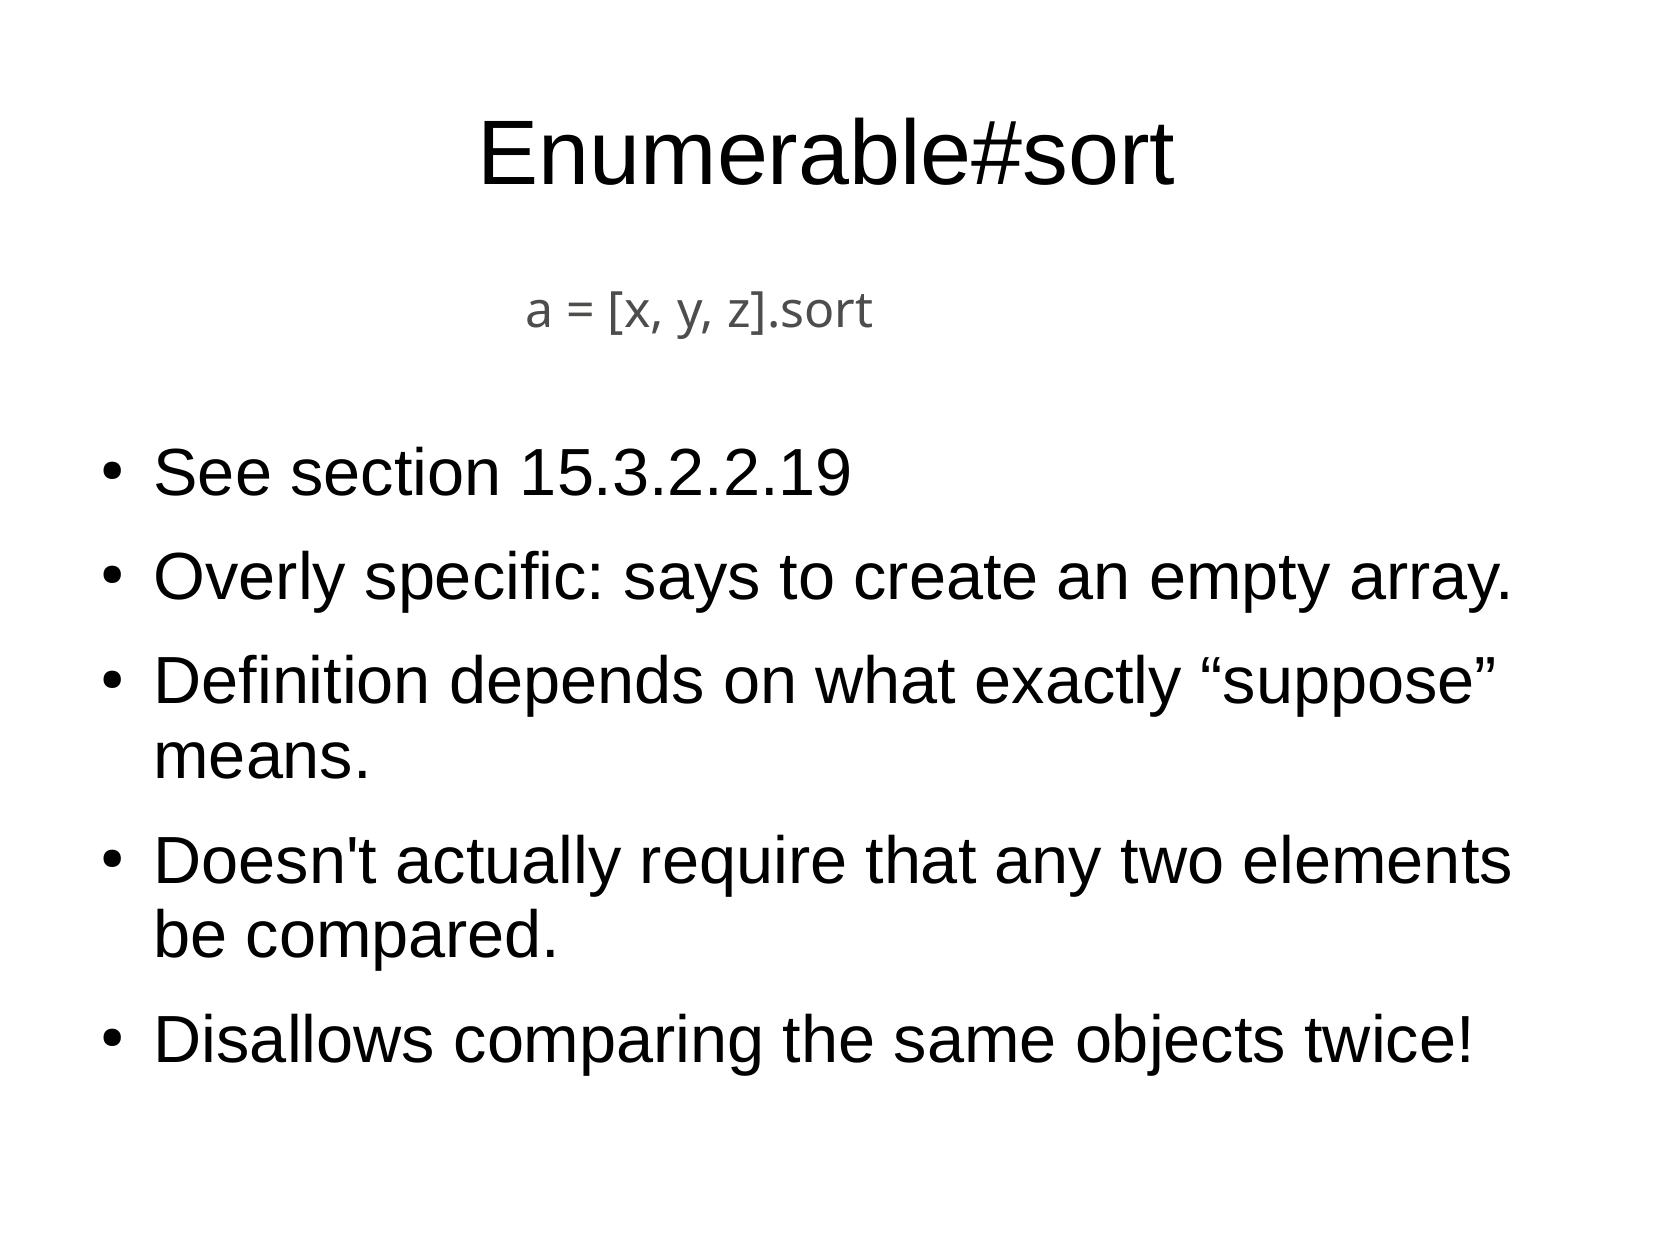

# Enumerable#sort
a = [x, y, z].sort
See section 15.3.2.2.19
Overly specific: says to create an empty array.
Definition depends on what exactly “suppose” means.
Doesn't actually require that any two elements be compared.
Disallows comparing the same objects twice!